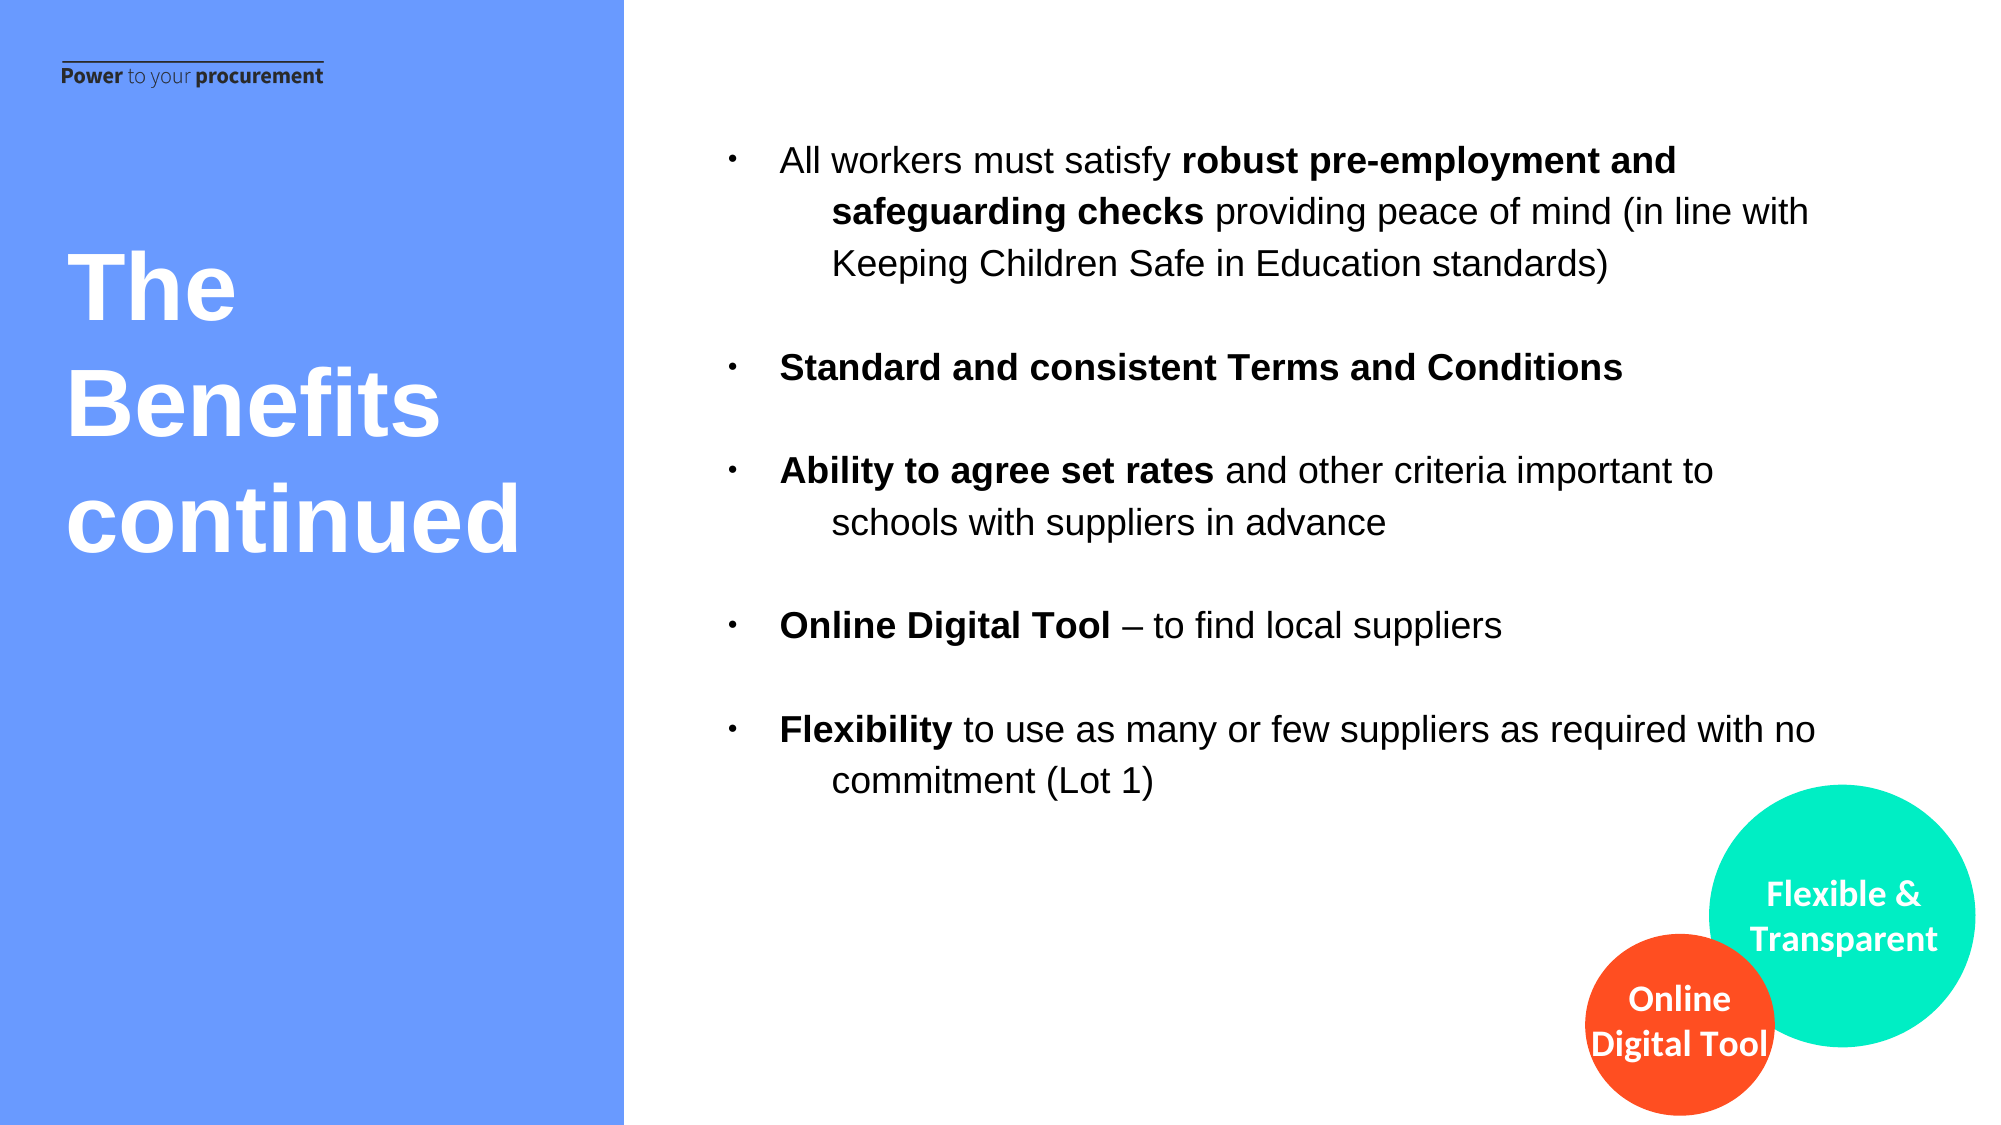

# The Benefits continued
All workers must satisfy robust pre-employment and safeguarding checks providing peace of mind (in line with Keeping Children Safe in Education standards)
Standard and consistent Terms and Conditions
Ability to agree set rates and other criteria important to schools with suppliers in advance
Online Digital Tool – to find local suppliers
Flexibility to use as many or few suppliers as required with no commitment (Lot 1)
Flexible & Transparent
Online Digital Tool